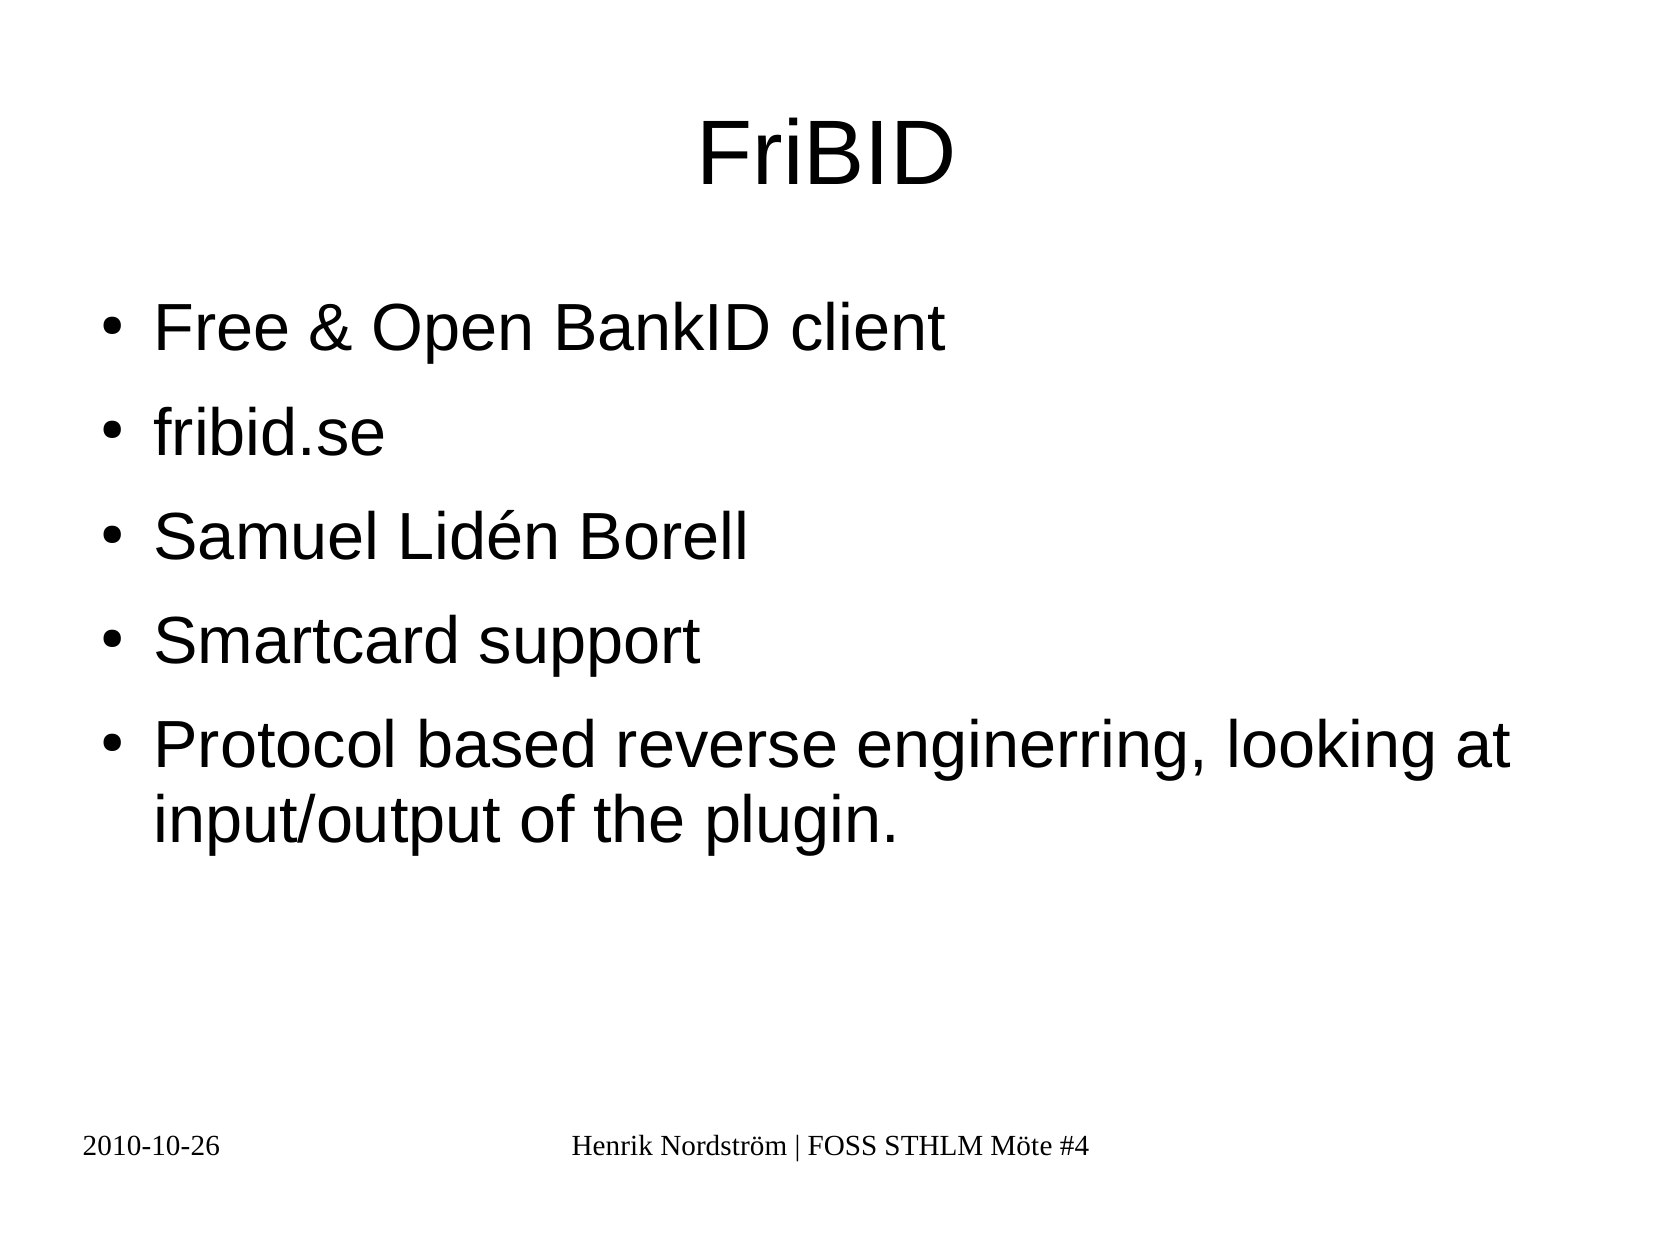

# FriBID
Free & Open BankID client
fribid.se
Samuel Lidén Borell
Smartcard support
Protocol based reverse enginerring, looking at input/output of the plugin.
2010-10-26
Henrik Nordström | FOSS STHLM Möte #4